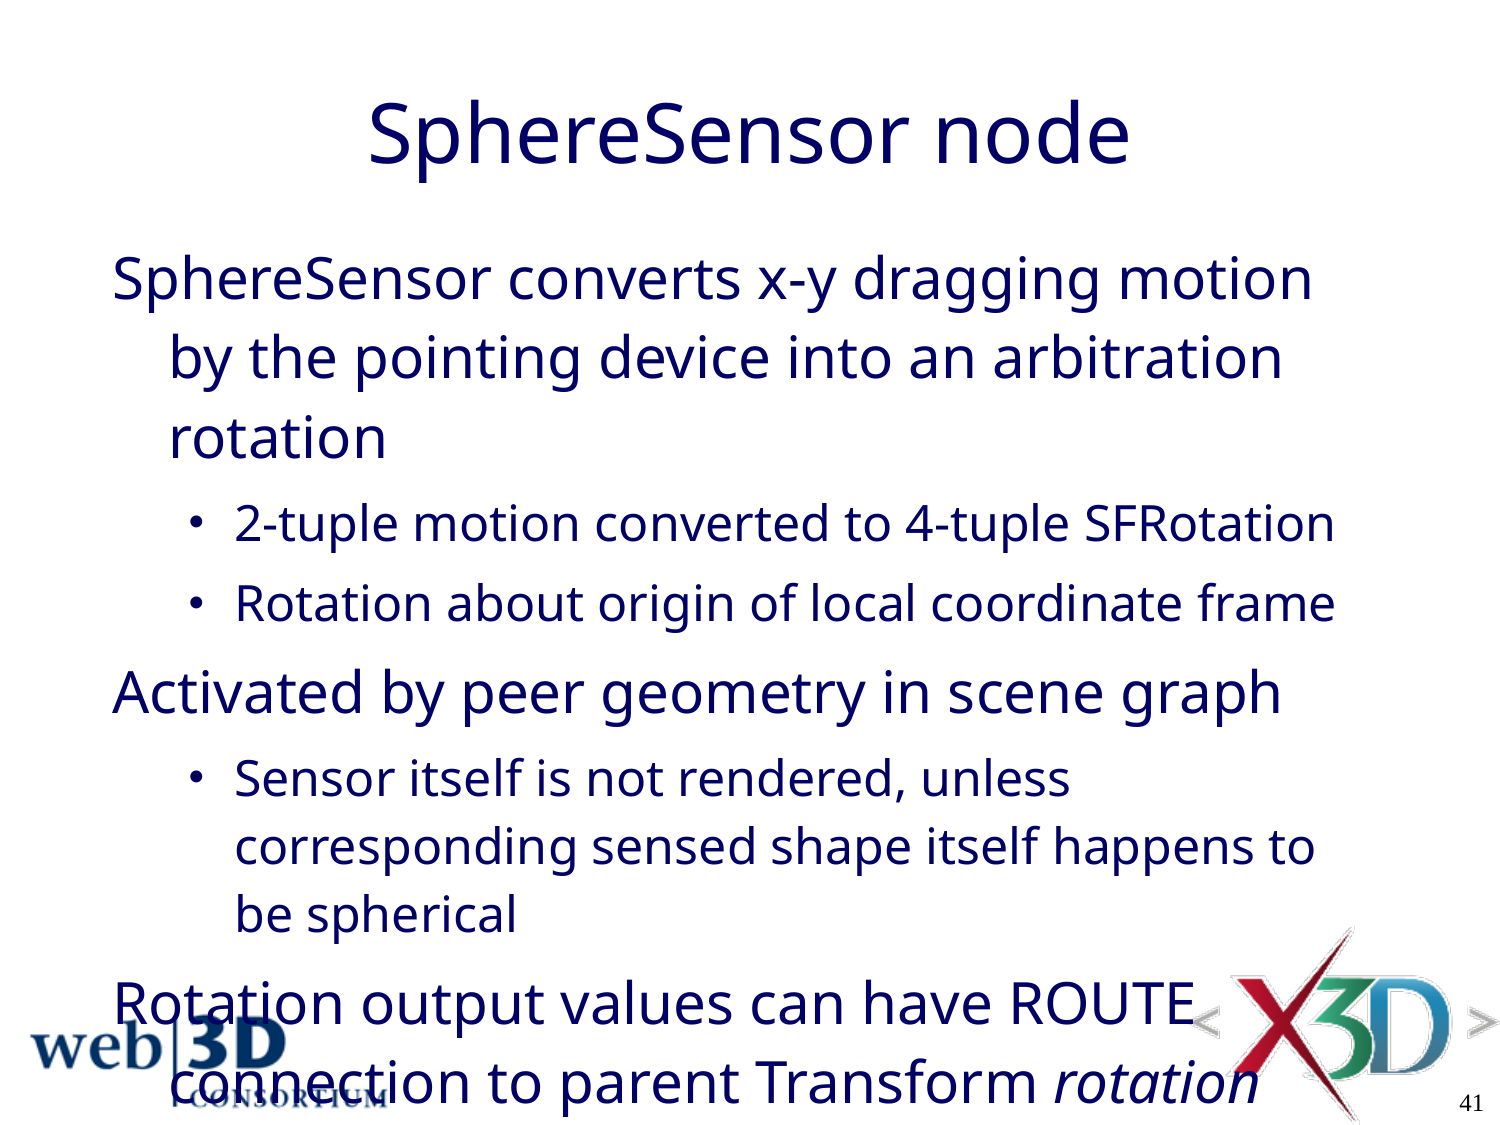

# SphereSensor node
SphereSensor converts x-y dragging motion by the pointing device into an arbitration rotation
2-tuple motion converted to 4-tuple SFRotation
Rotation about origin of local coordinate frame
Activated by peer geometry in scene graph
Sensor itself is not rendered, unless corresponding sensed shape itself happens to be spherical
Rotation output values can have ROUTE connection to parent Transform rotation field
Or connected to another SFRotation field elsewhere